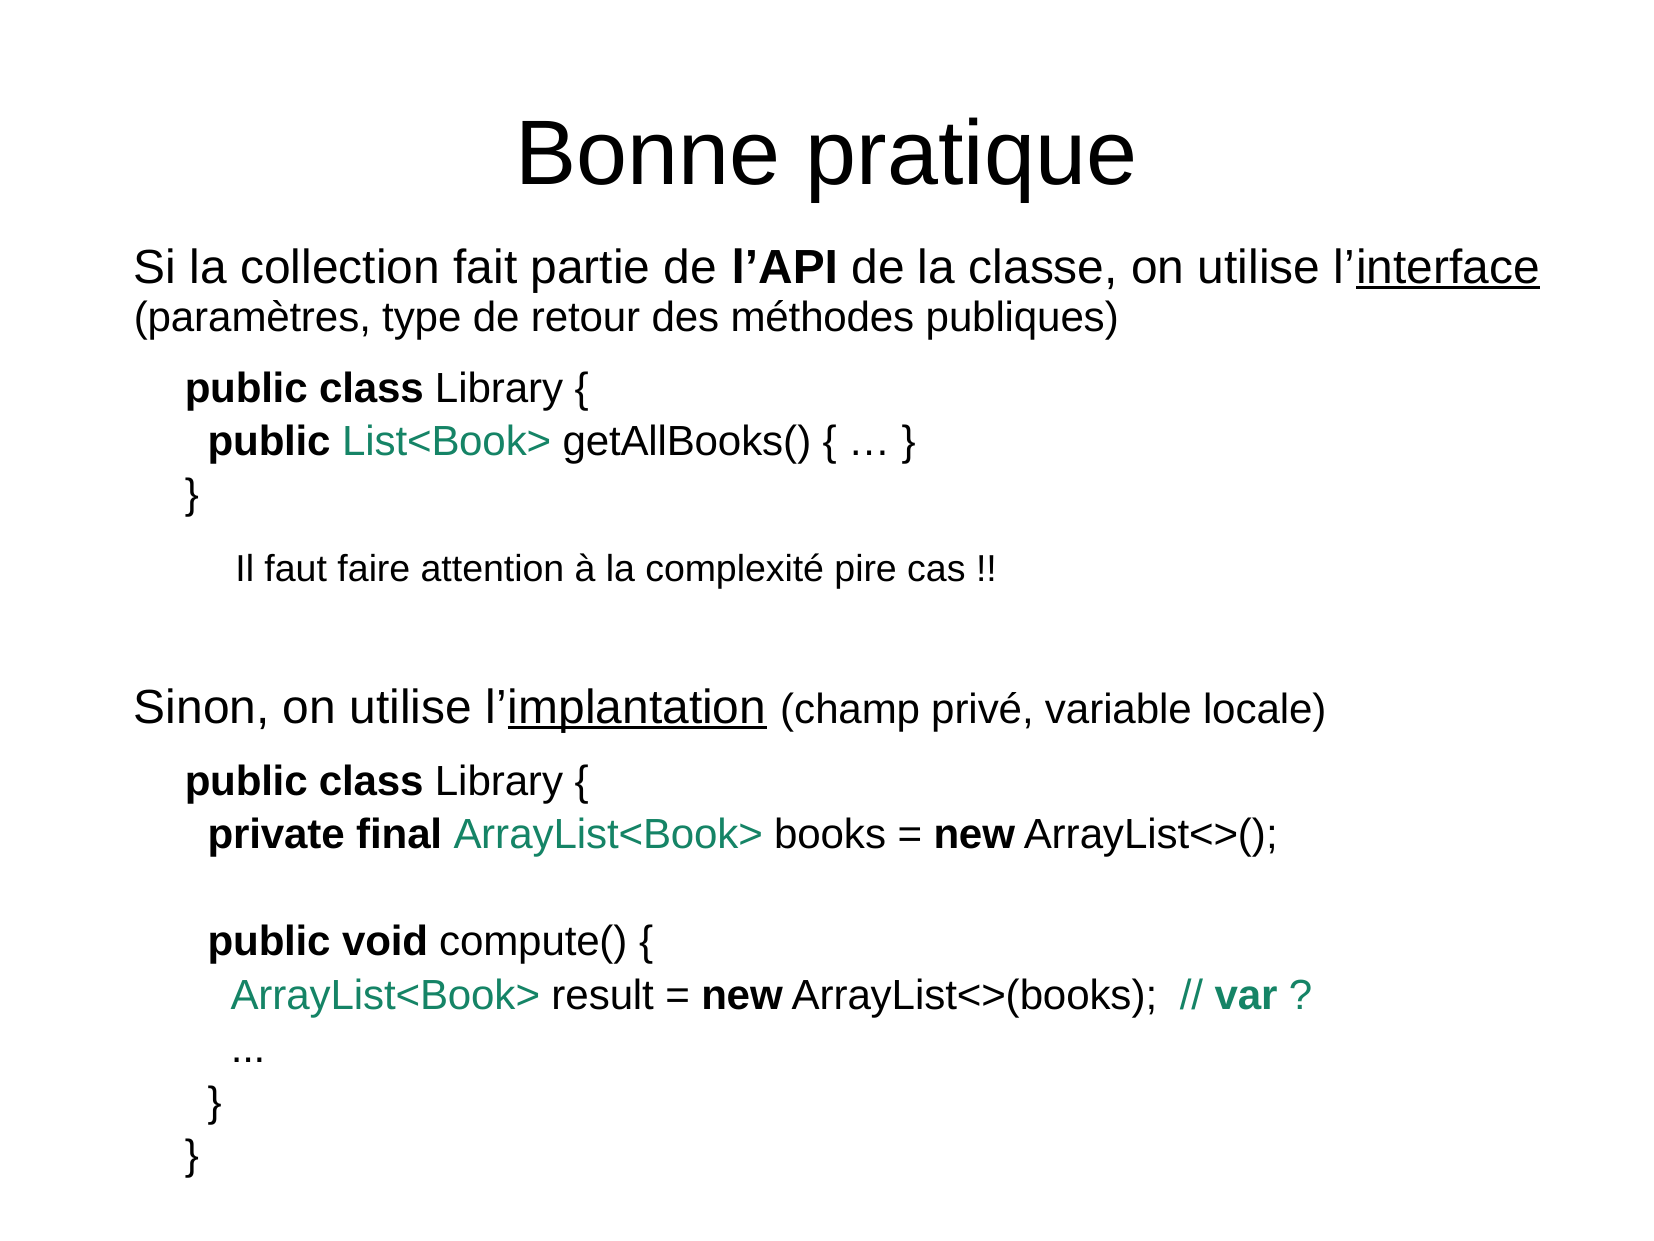

# Bonne pratique
Si la collection fait partie de l’API de la classe, on utilise l’interface (paramètres, type de retour des méthodes publiques)
public class Library {
 public List<Book> getAllBooks() { … }
}
Sinon, on utilise l’implantation (champ privé, variable locale)
public class Library {
 private final ArrayList<Book> books = new ArrayList<>();
 public void compute() {
 ArrayList<Book> result = new ArrayList<>(books); // var ?
 ...
 }
}
	Il faut faire attention à la complexité pire cas !!